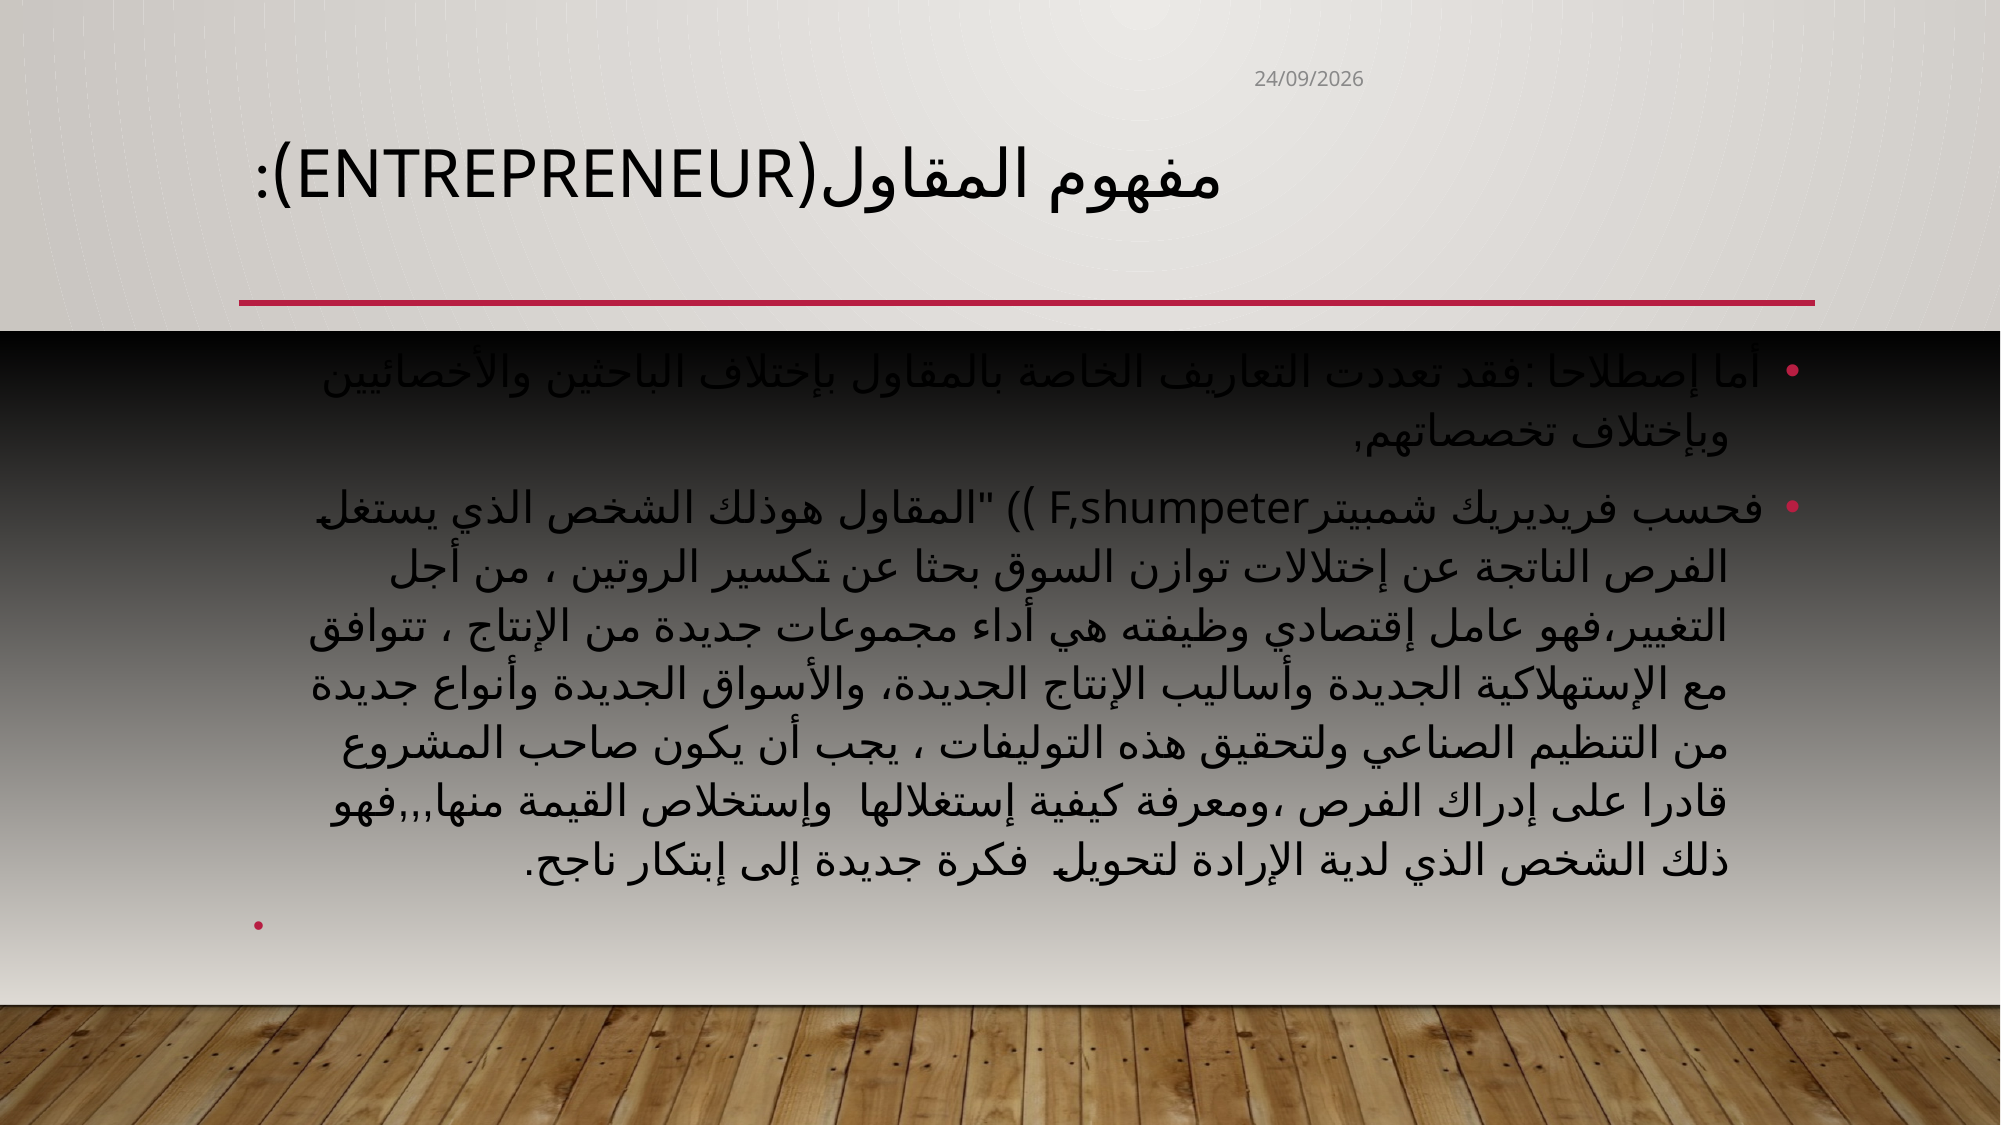

# مفهوم المقاول(Entrepreneur):
أما إصطلاحا :فقد تعددت التعاريف الخاصة بالمقاول بإختلاف الباحثين والأخصائيين وبإختلاف تخصصاتهم,
فحسب فريديريك شمبيترF,shumpeter )) "المقاول هوذلك الشخص الذي يستغل الفرص الناتجة عن إختلالات توازن السوق بحثا عن تكسير الروتين ، من أجل التغيير،فهو عامل إقتصادي وظيفته هي أداء مجموعات جديدة من الإنتاج ، تتوافق مع الإستهلاكية الجديدة وأساليب الإنتاج الجديدة، والأسواق الجديدة وأنواع جديدة من التنظيم الصناعي ولتحقيق هذه التوليفات ، يجب أن يكون صاحب المشروع قادرا على إدراك الفرص ،ومعرفة كيفية إستغلالها وإستخلاص القيمة منها,,,فهو ذلك الشخص الذي لدية الإرادة لتحويل فكرة جديدة إلى إبتكار ناجح.